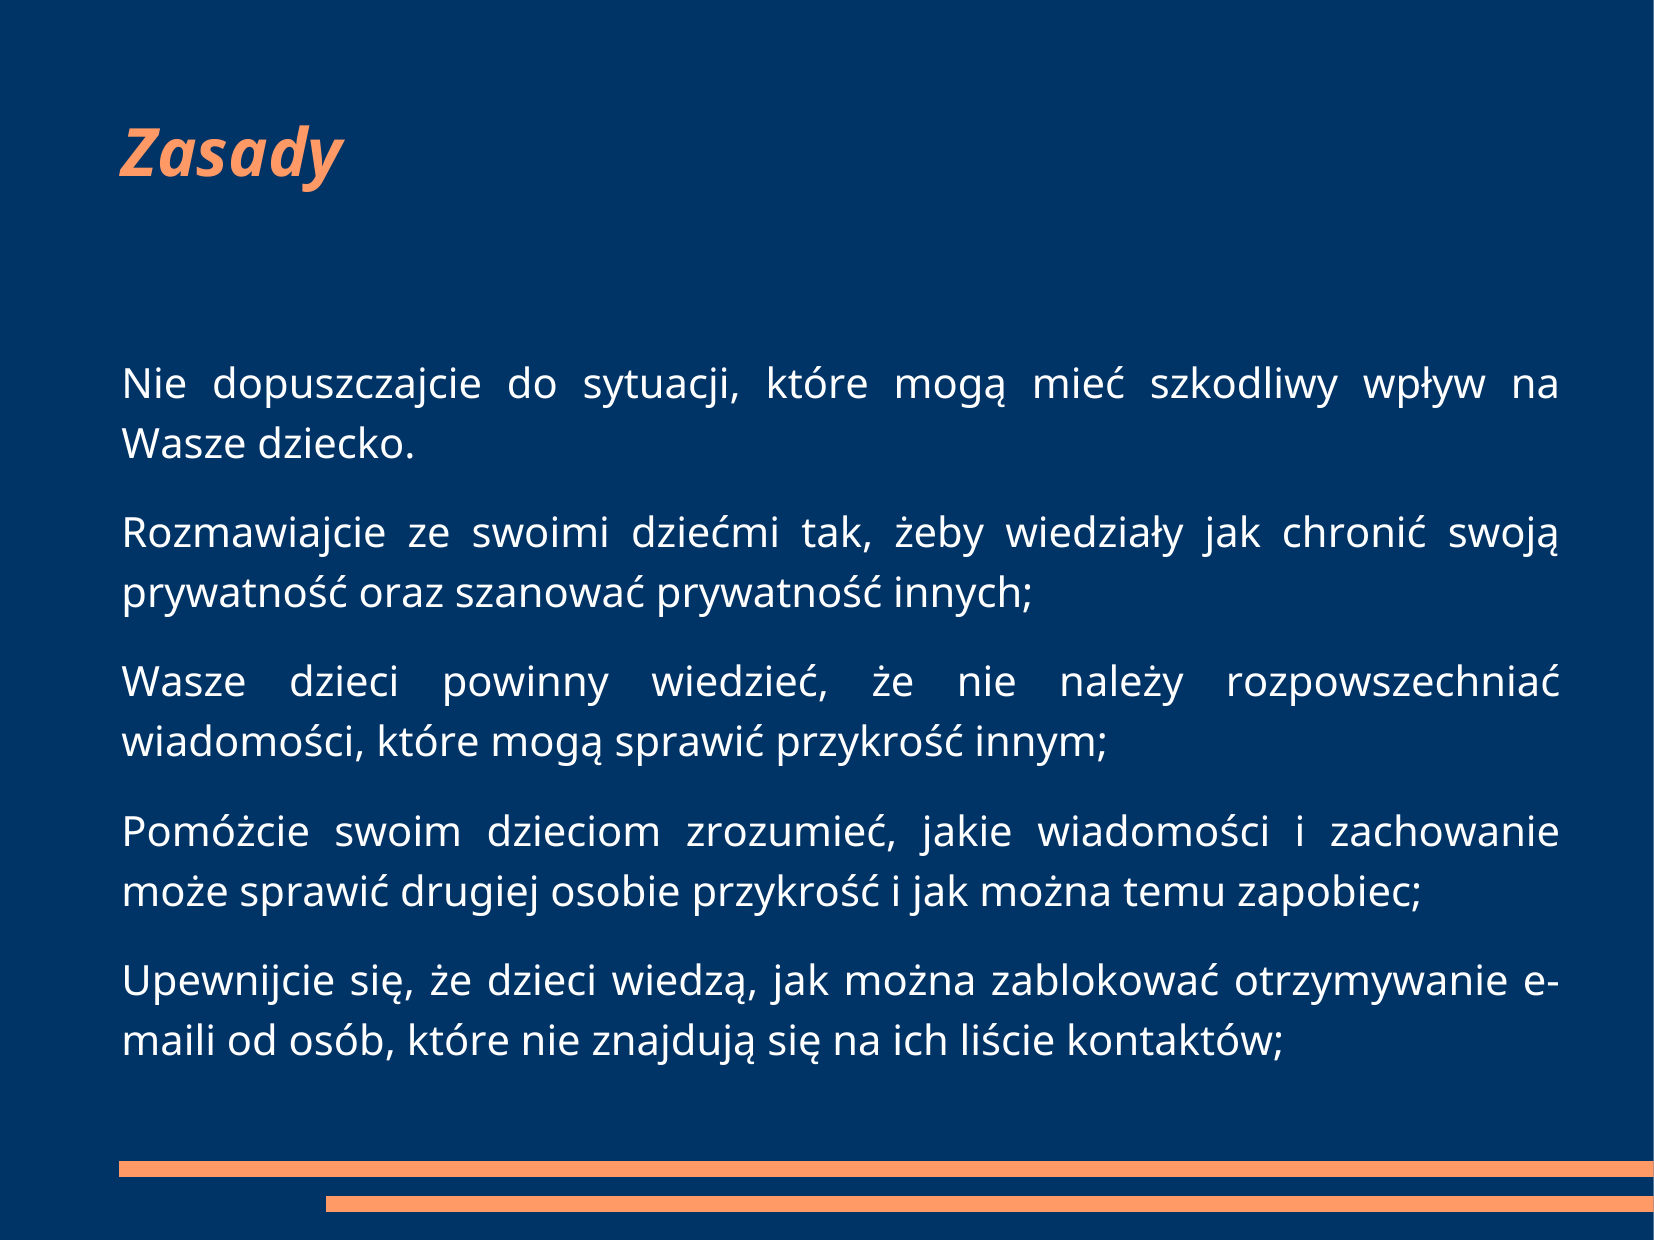

# Zasady
Nie dopuszczajcie do sytuacji, które mogą mieć szkodliwy wpływ na Wasze dziecko.
Rozmawiajcie ze swoimi dziećmi tak, żeby wiedziały jak chronić swoją prywatność oraz szanować prywatność innych;
Wasze dzieci powinny wiedzieć, że nie należy rozpowszechniać wiadomości, które mogą sprawić przykrość innym;
Pomóżcie swoim dzieciom zrozumieć, jakie wiadomości i zachowanie może sprawić drugiej osobie przykrość i jak można temu zapobiec;
Upewnijcie się, że dzieci wiedzą, jak można zablokować otrzymywanie e-maili od osób, które nie znajdują się na ich liście kontaktów;